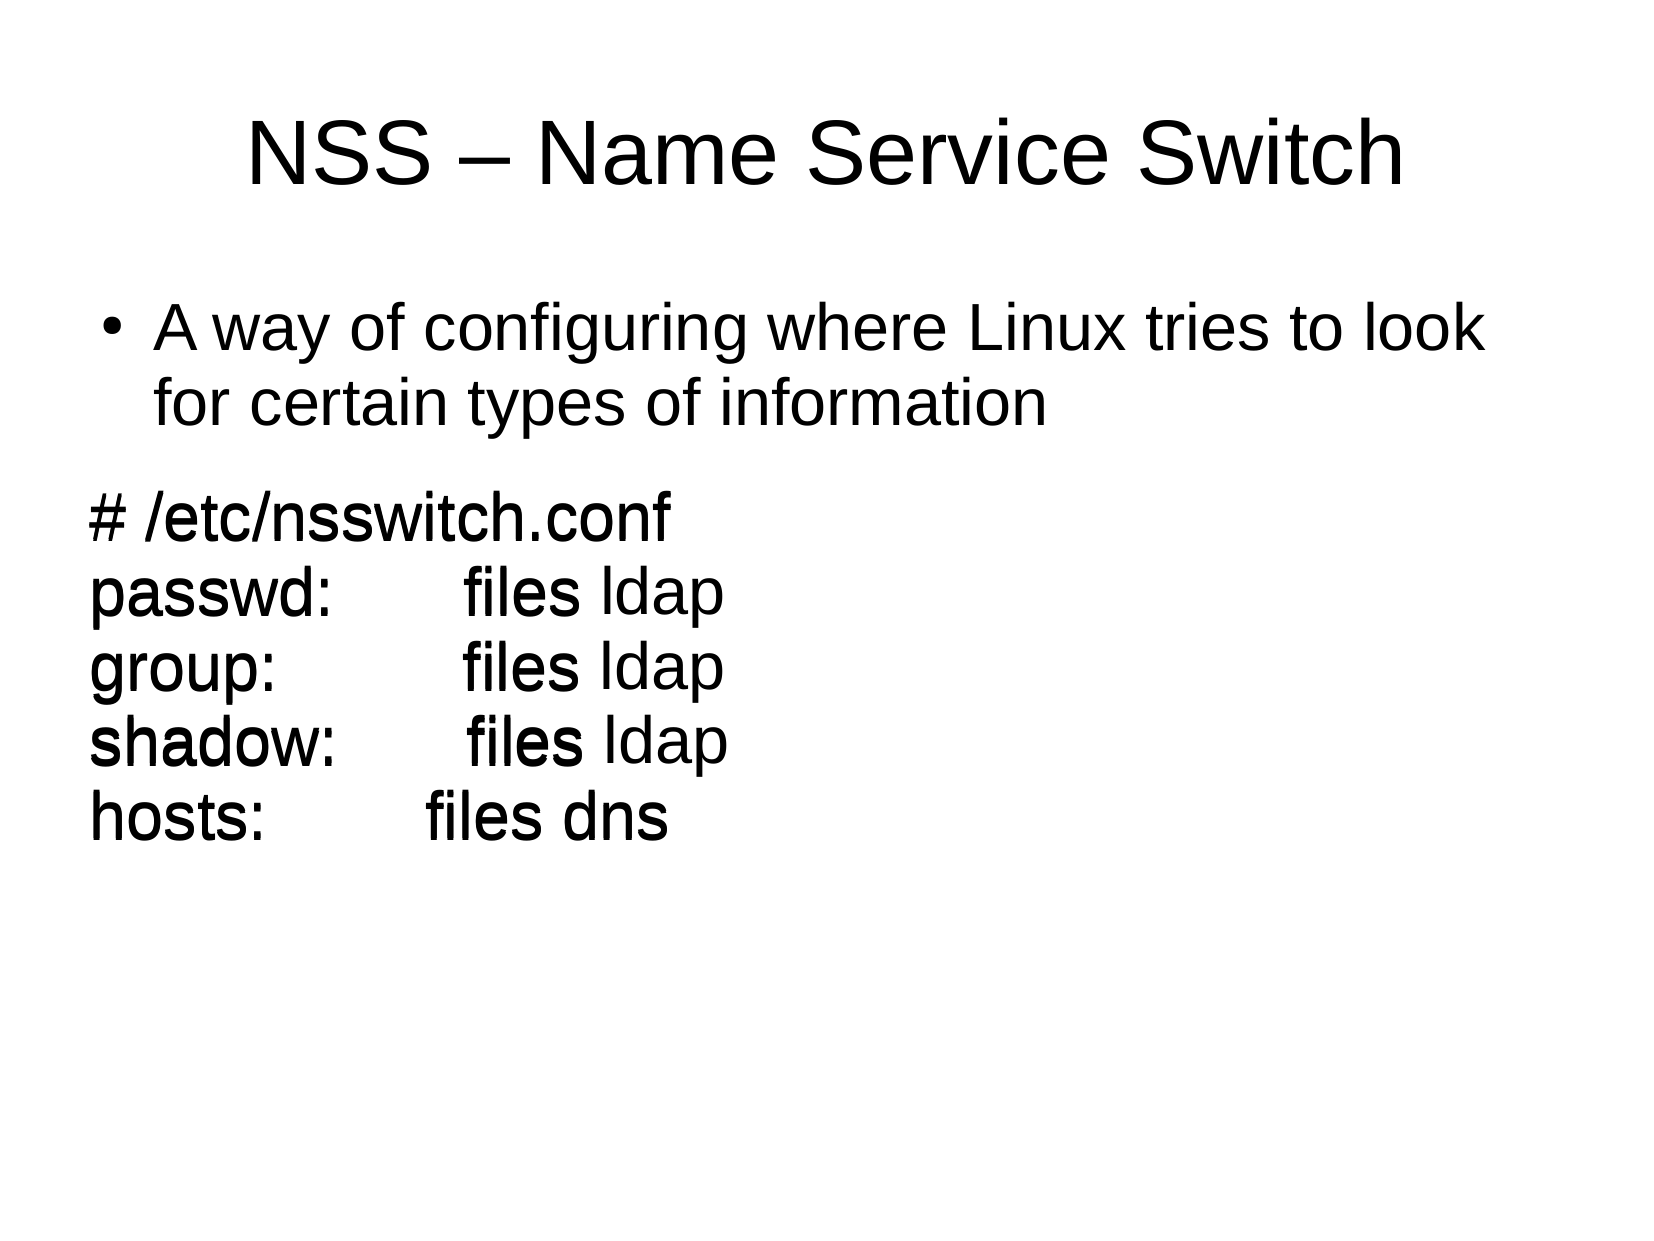

# NSS – Name Service Switch
A way of configuring where Linux tries to look for certain types of information
# /etc/nsswitch.conf passwd: files ldap group: files ldap shadow: files ldap hosts:	 files dns
# /etc/nsswitch.conf passwd: files group: files shadow: files hosts:	 files dns